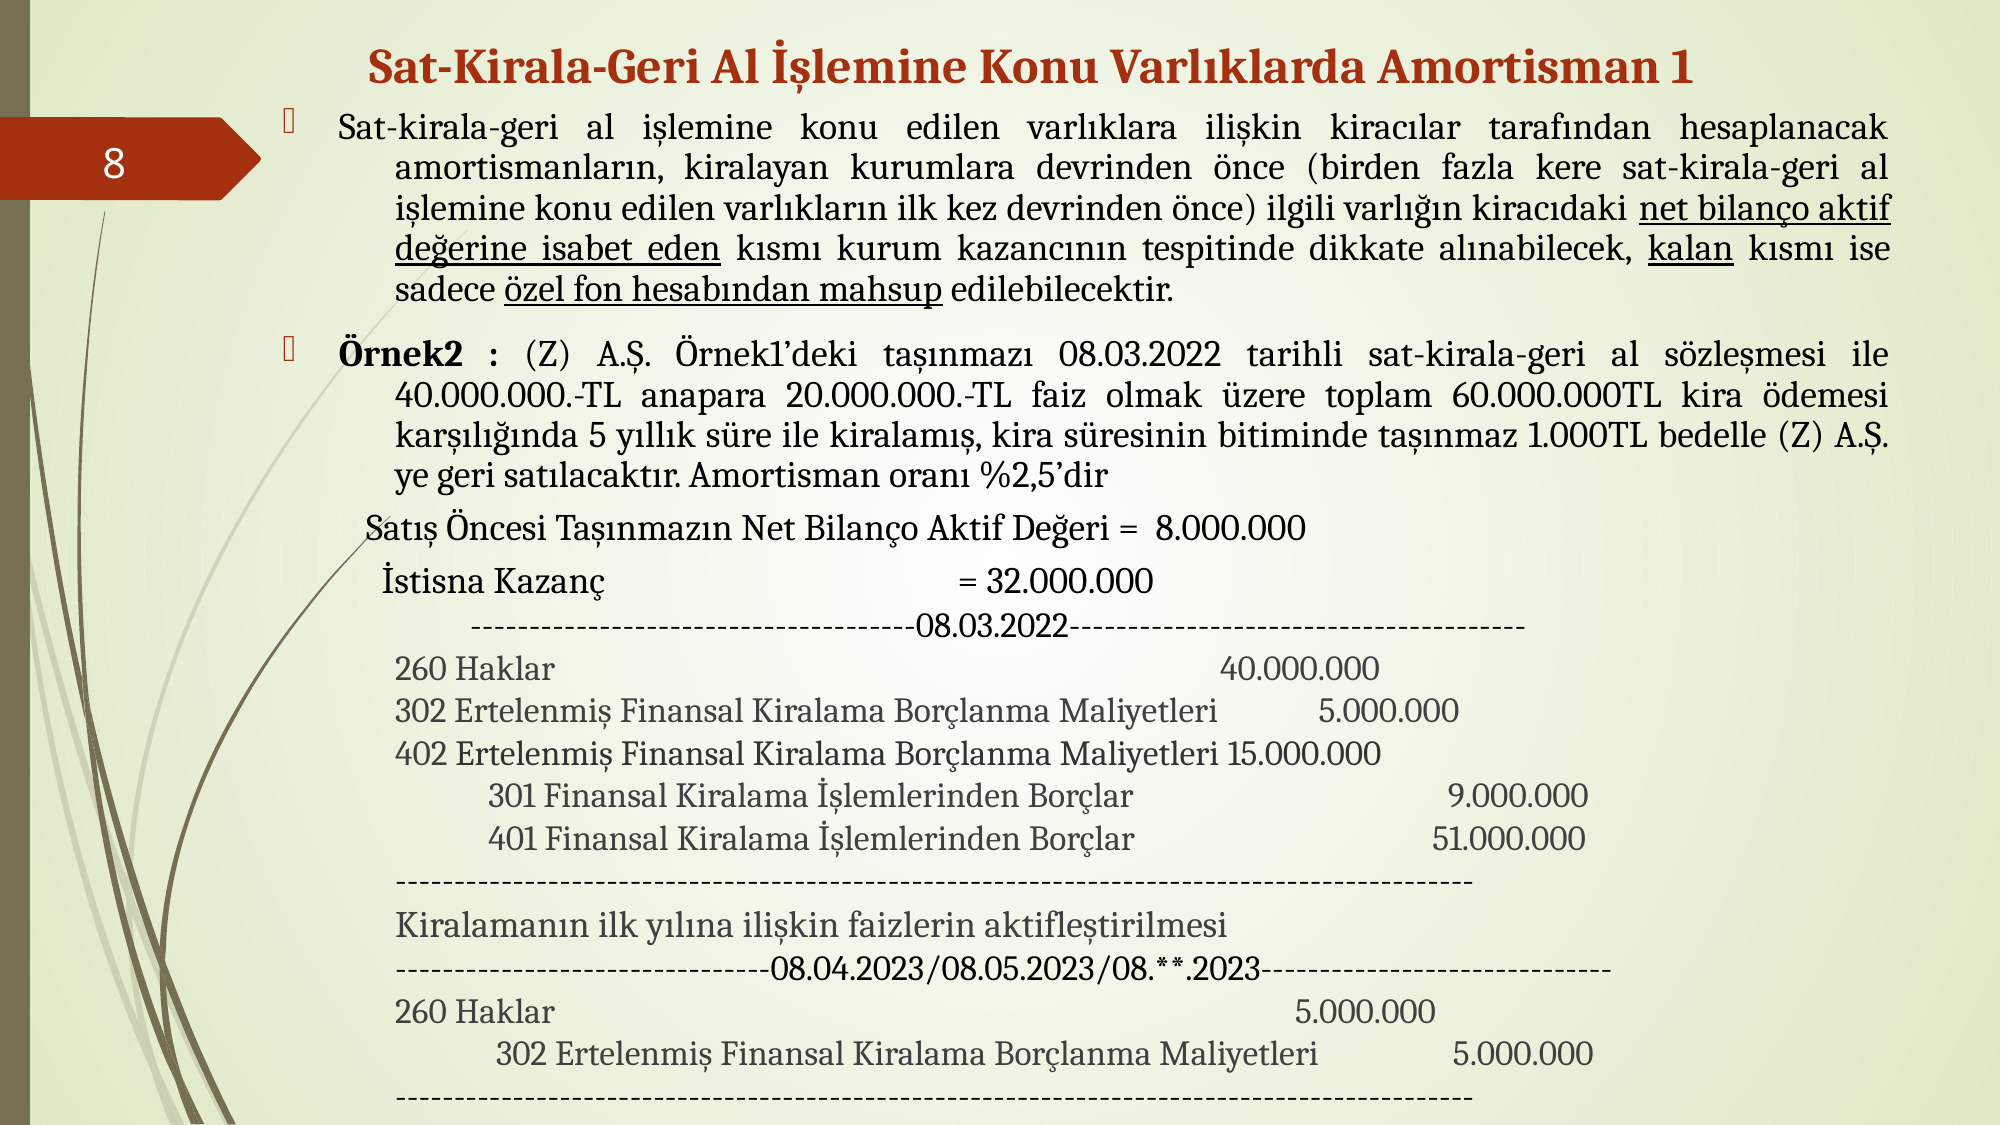

# Sat-Kirala-Geri Al İşlemine Konu Varlıklarda Amortisman 1
Sat-kirala-geri al işlemine konu edilen varlıklara ilişkin kiracılar tarafından hesaplanacak amortismanların, kiralayan kurumlara devrinden önce (birden fazla kere sat-kirala-geri al işlemine konu edilen varlıkların ilk kez devrinden önce) ilgili varlığın kiracıdaki net bilanço aktif değerine isabet eden kısmı kurum kazancının tespitinde dikkate alınabilecek, kalan kısmı ise sadece özel fon hesabından mahsup edilebilecektir.
Örnek2 : (Z) A.Ş. Örnek1’deki taşınmazı 08.03.2022 tarihli sat-kirala-geri al sözleşmesi ile 40.000.000.-TL anapara 20.000.000.-TL faiz olmak üzere toplam 60.000.000TL kira ödemesi karşılığında 5 yıllık süre ile kiralamış, kira süresinin bitiminde taşınmaz 1.000TL bedelle (Z) A.Ş. ye geri satılacaktır. Amortisman oranı %2,5’dir
	 Satış Öncesi Taşınmazın Net Bilanço Aktif Değeri = 8.000.000
 İstisna Kazanç					= 32.000.000
	--------------------------------------08.03.2022---------------------------------------
260 Haklar 				40.000.000
302 Ertelenmiş Finansal Kiralama Borçlanma Maliyetleri 	 5.000.000
402 Ertelenmiş Finansal Kiralama Borçlanma Maliyetleri	 15.000.000
 301 Finansal Kiralama İşlemlerinden Borçlar				 9.000.000
 401 Finansal Kiralama İşlemlerinden Borçlar				 51.000.000
--------------------------------------------------------------------------------------------
Kiralamanın ilk yılına ilişkin faizlerin aktifleştirilmesi
--------------------------------08.04.2023/08.05.2023/08.**.2023------------------------------
260 Haklar 	 		 		5.000.000
	 302 Ertelenmiş Finansal Kiralama Borçlanma Maliyetleri 		 5.000.000
--------------------------------------------------------------------------------------------